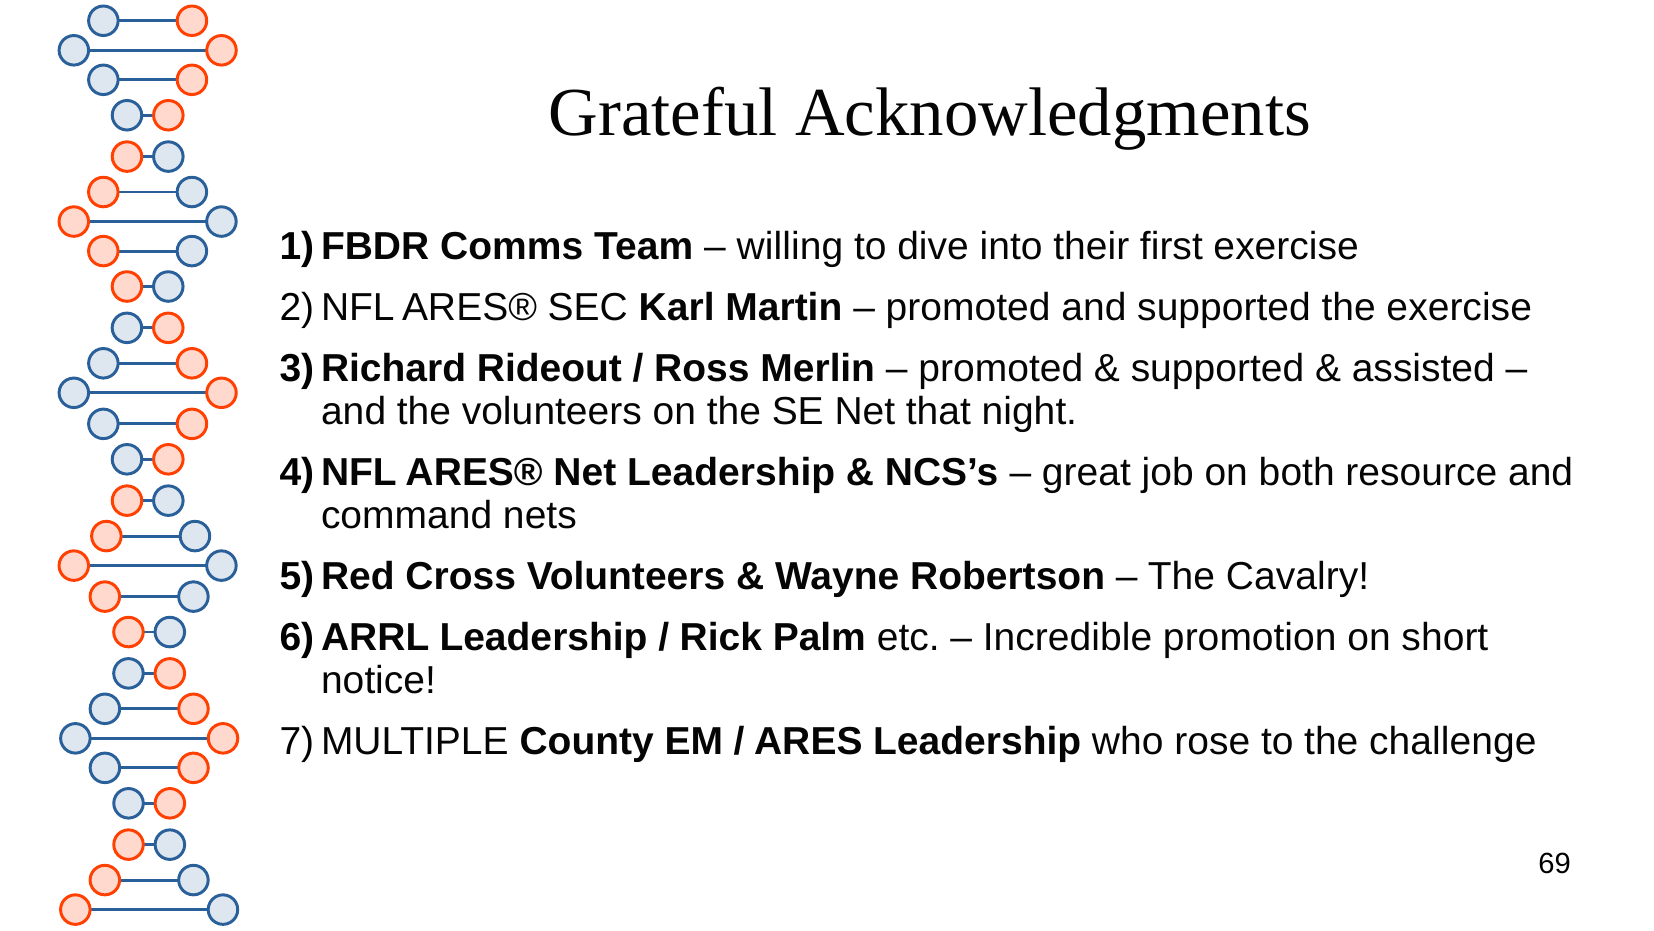

# Grateful Acknowledgments
FBDR Comms Team – willing to dive into their first exercise
NFL ARES® SEC Karl Martin – promoted and supported the exercise
Richard Rideout / Ross Merlin – promoted & supported & assisted – and the volunteers on the SE Net that night.
NFL ARES® Net Leadership & NCS’s – great job on both resource and command nets
Red Cross Volunteers & Wayne Robertson – The Cavalry!
ARRL Leadership / Rick Palm etc. – Incredible promotion on short notice!
MULTIPLE County EM / ARES Leadership who rose to the challenge
69